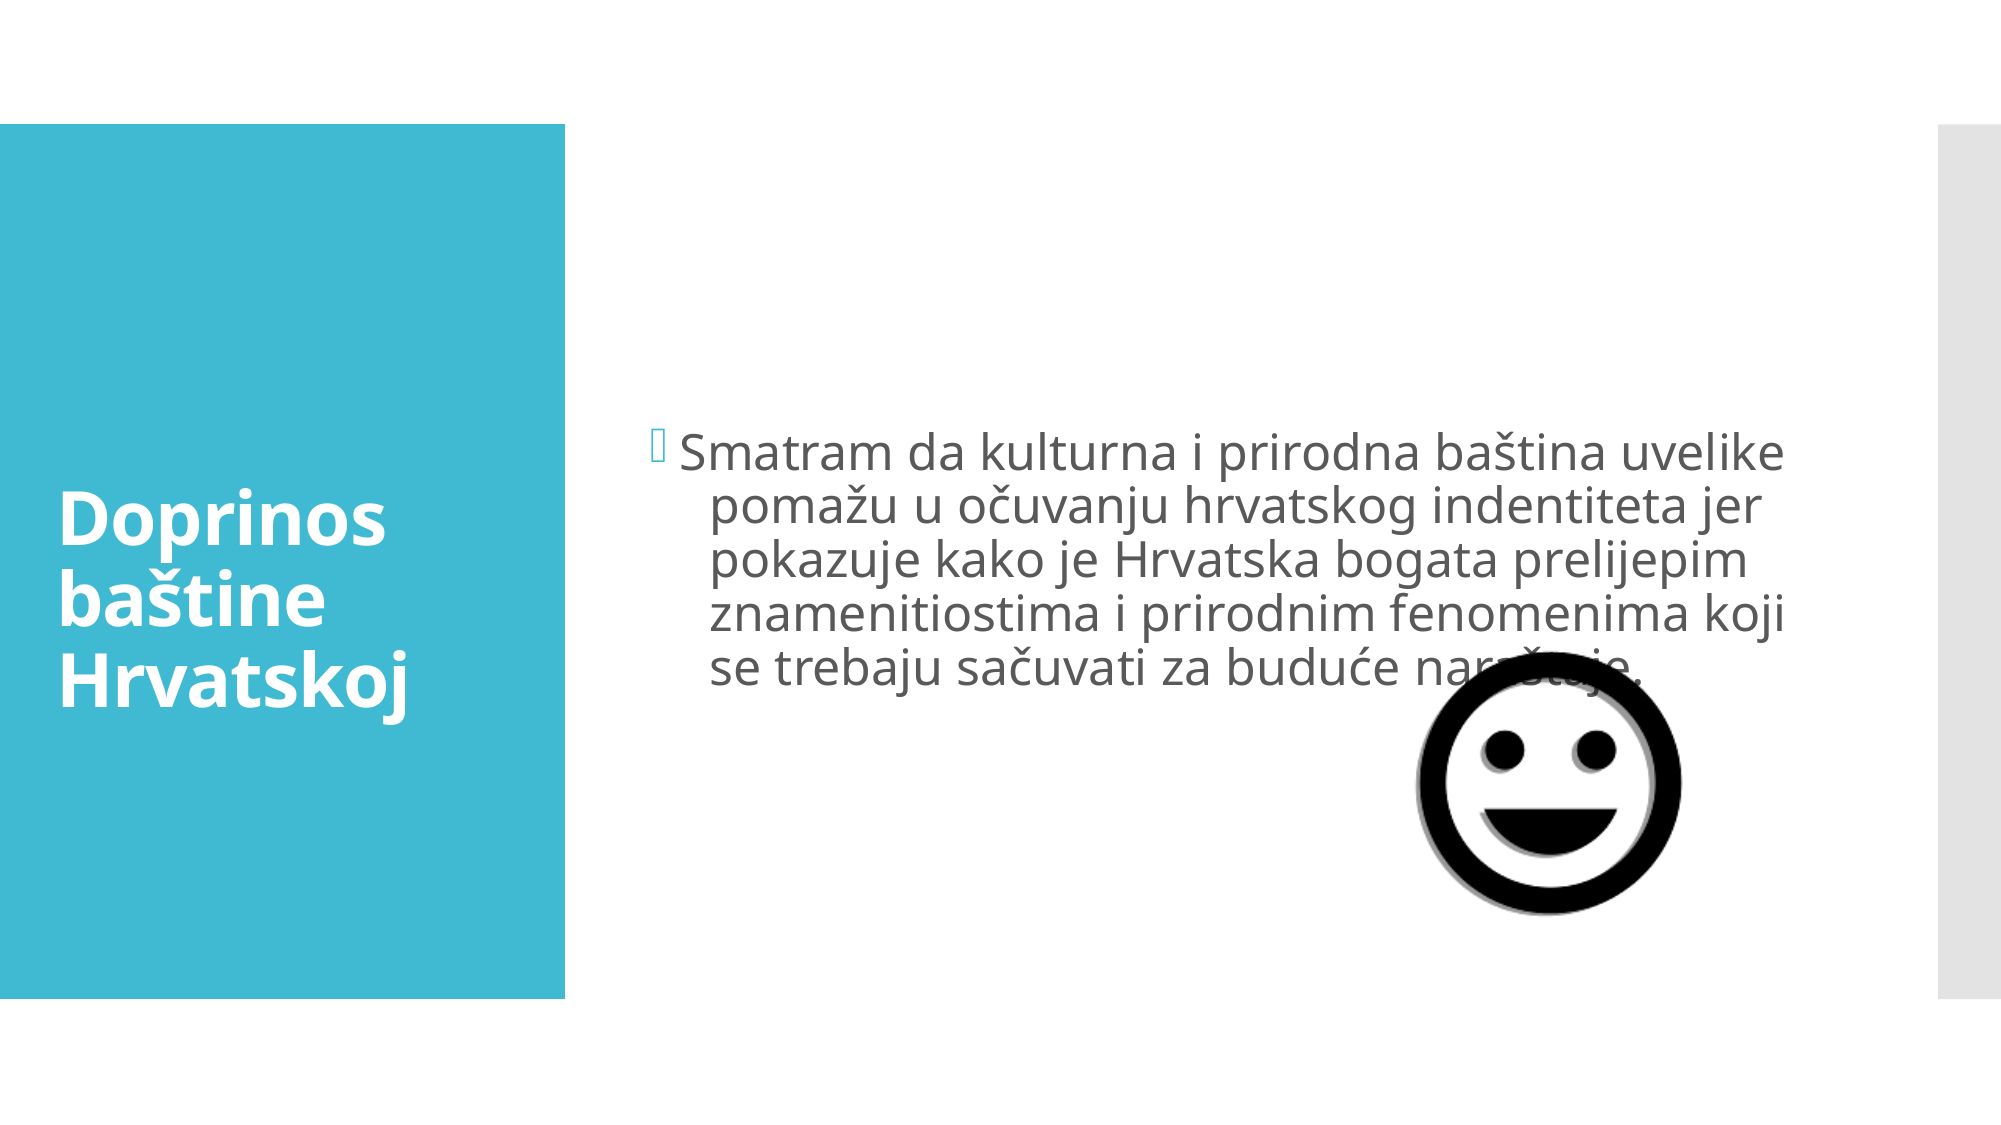

Smatram da kulturna i prirodna baština uvelike pomažu u očuvanju hrvatskog indentiteta jer pokazuje kako je Hrvatska bogata prelijepim znamenitiostima i prirodnim fenomenima koji se trebaju sačuvati za buduće naraštaje.
# Doprinos baštine Hrvatskoj